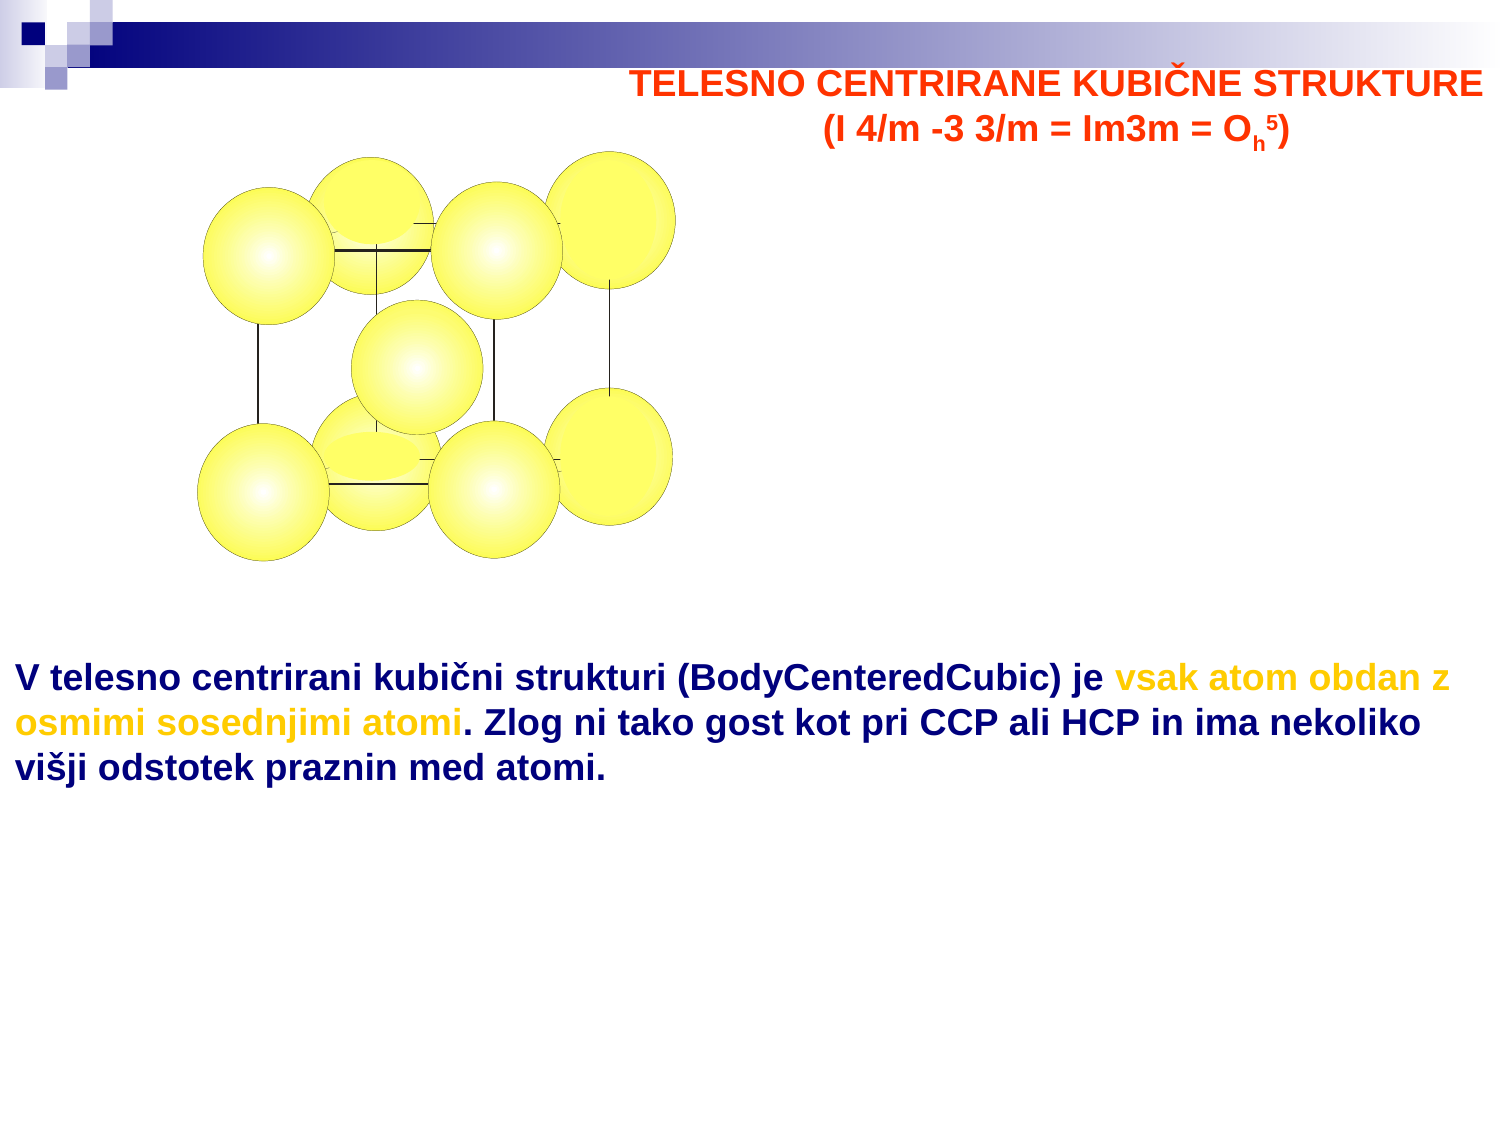

TELESNO CENTRIRANE KUBIČNE STRUKTURE
(I 4/m -3 3/m = Im3m = Oh5)
V telesno centrirani kubični strukturi (BodyCenteredCubic) je vsak atom obdan z osmimi sosednjimi atomi. Zlog ni tako gost kot pri CCP ali HCP in ima nekoliko višji odstotek praznin med atomi.